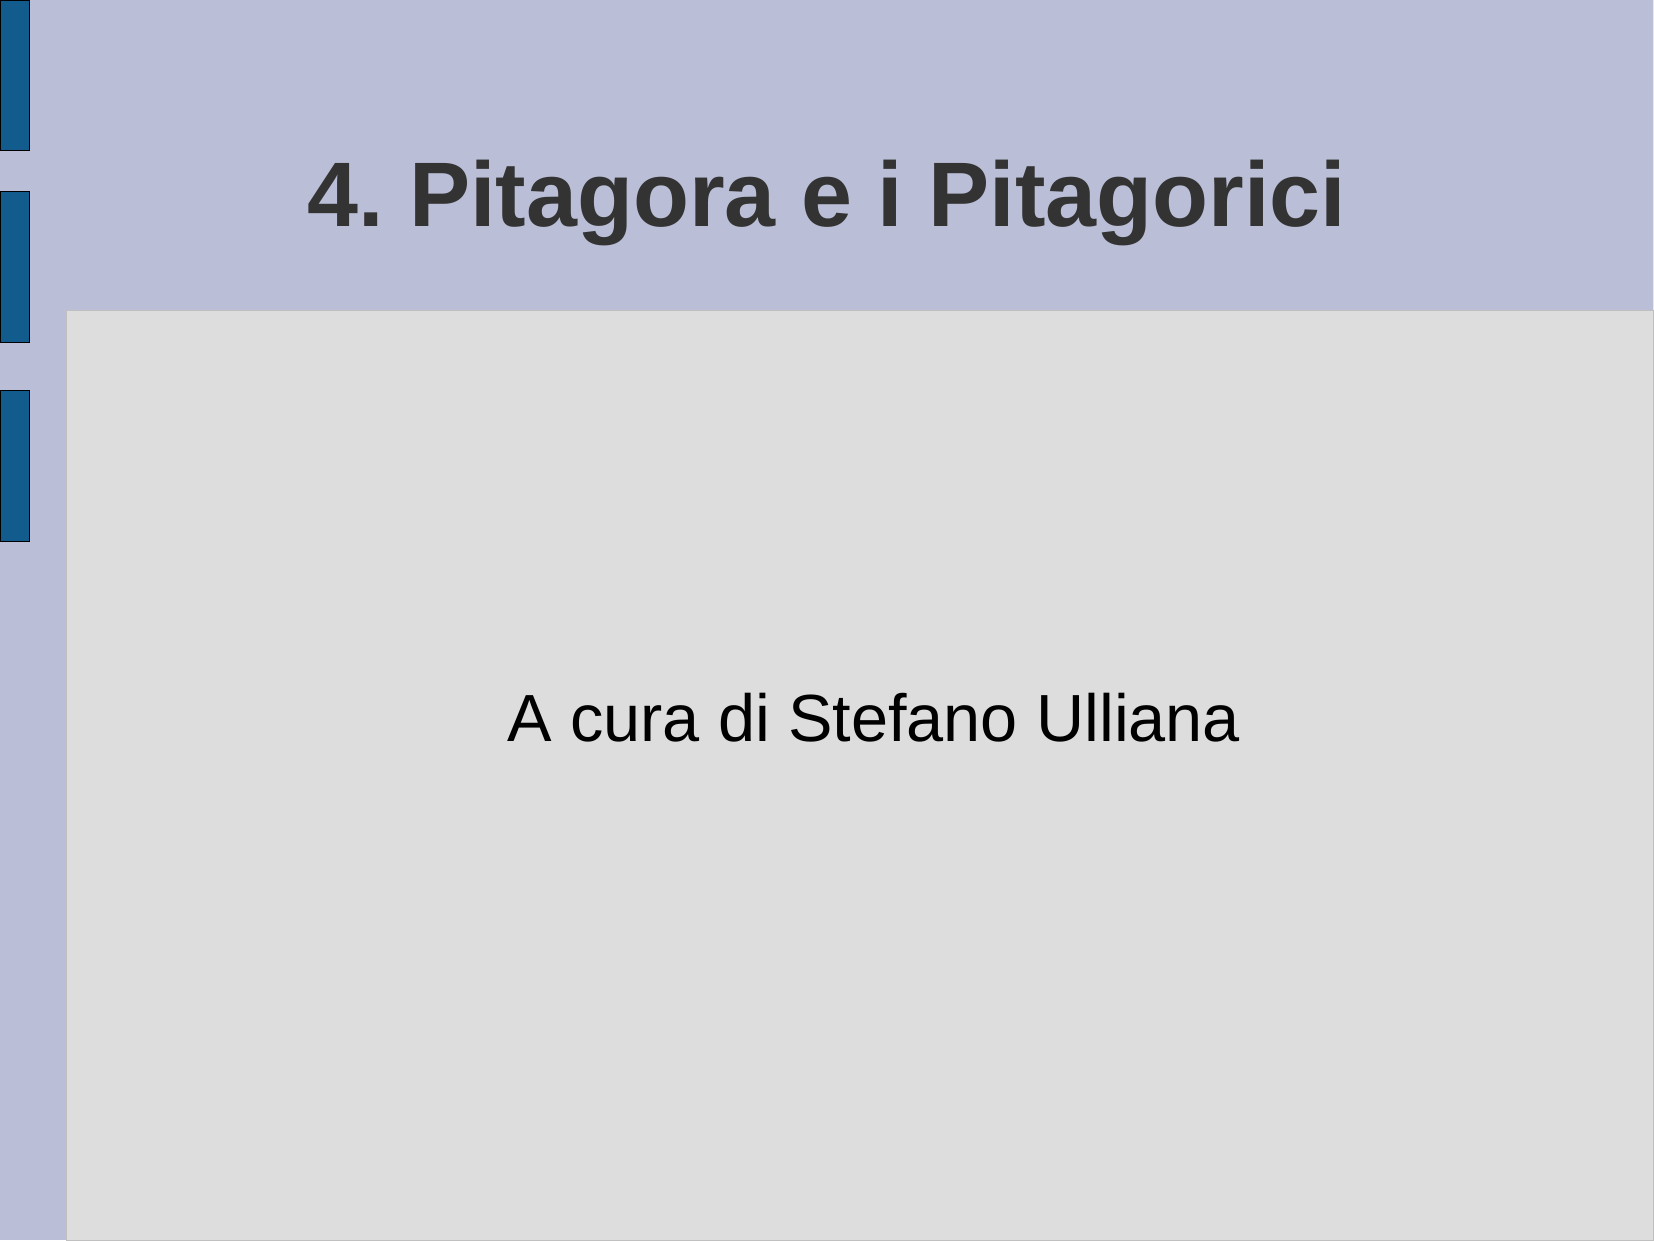

# 4. Pitagora e i Pitagorici
A cura di Stefano Ulliana